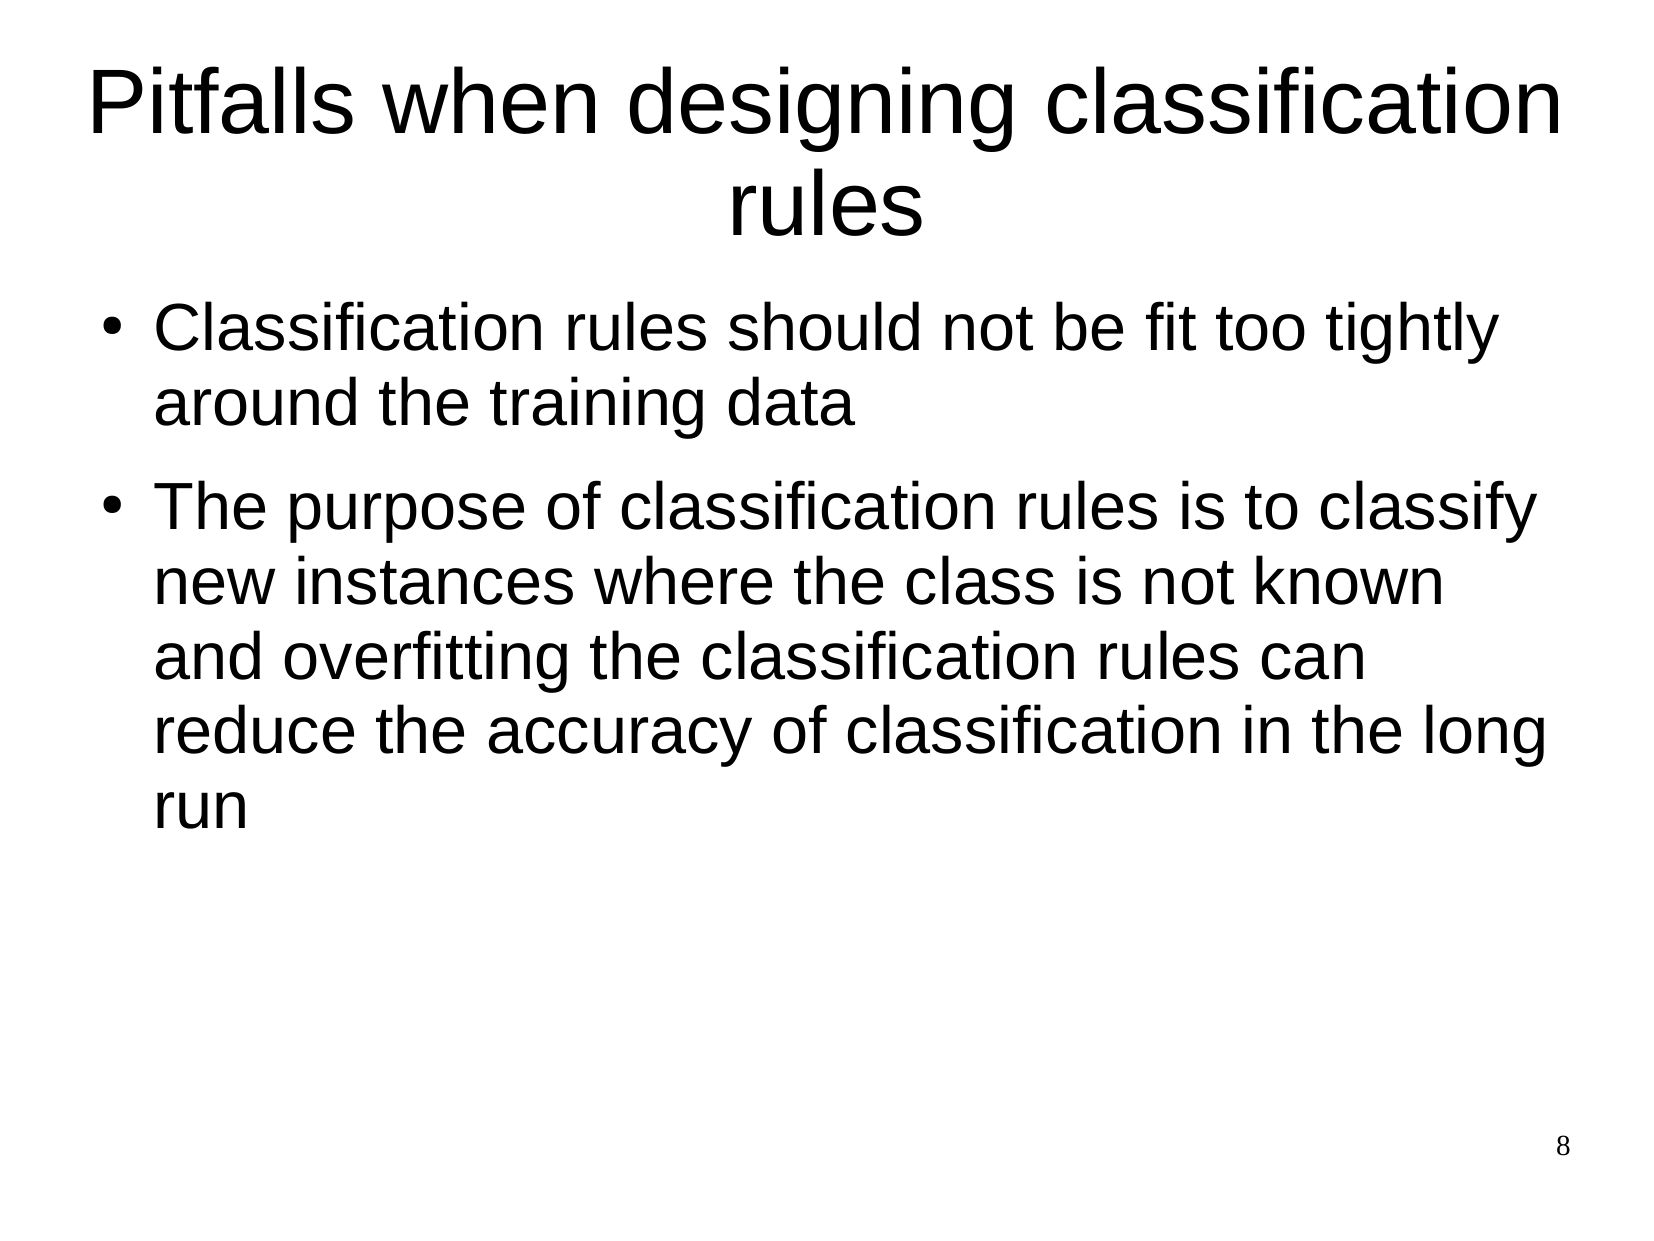

# Pitfalls when designing classification rules
Classification rules should not be fit too tightly around the training data
The purpose of classification rules is to classify new instances where the class is not known and overfitting the classification rules can reduce the accuracy of classification in the long run
8